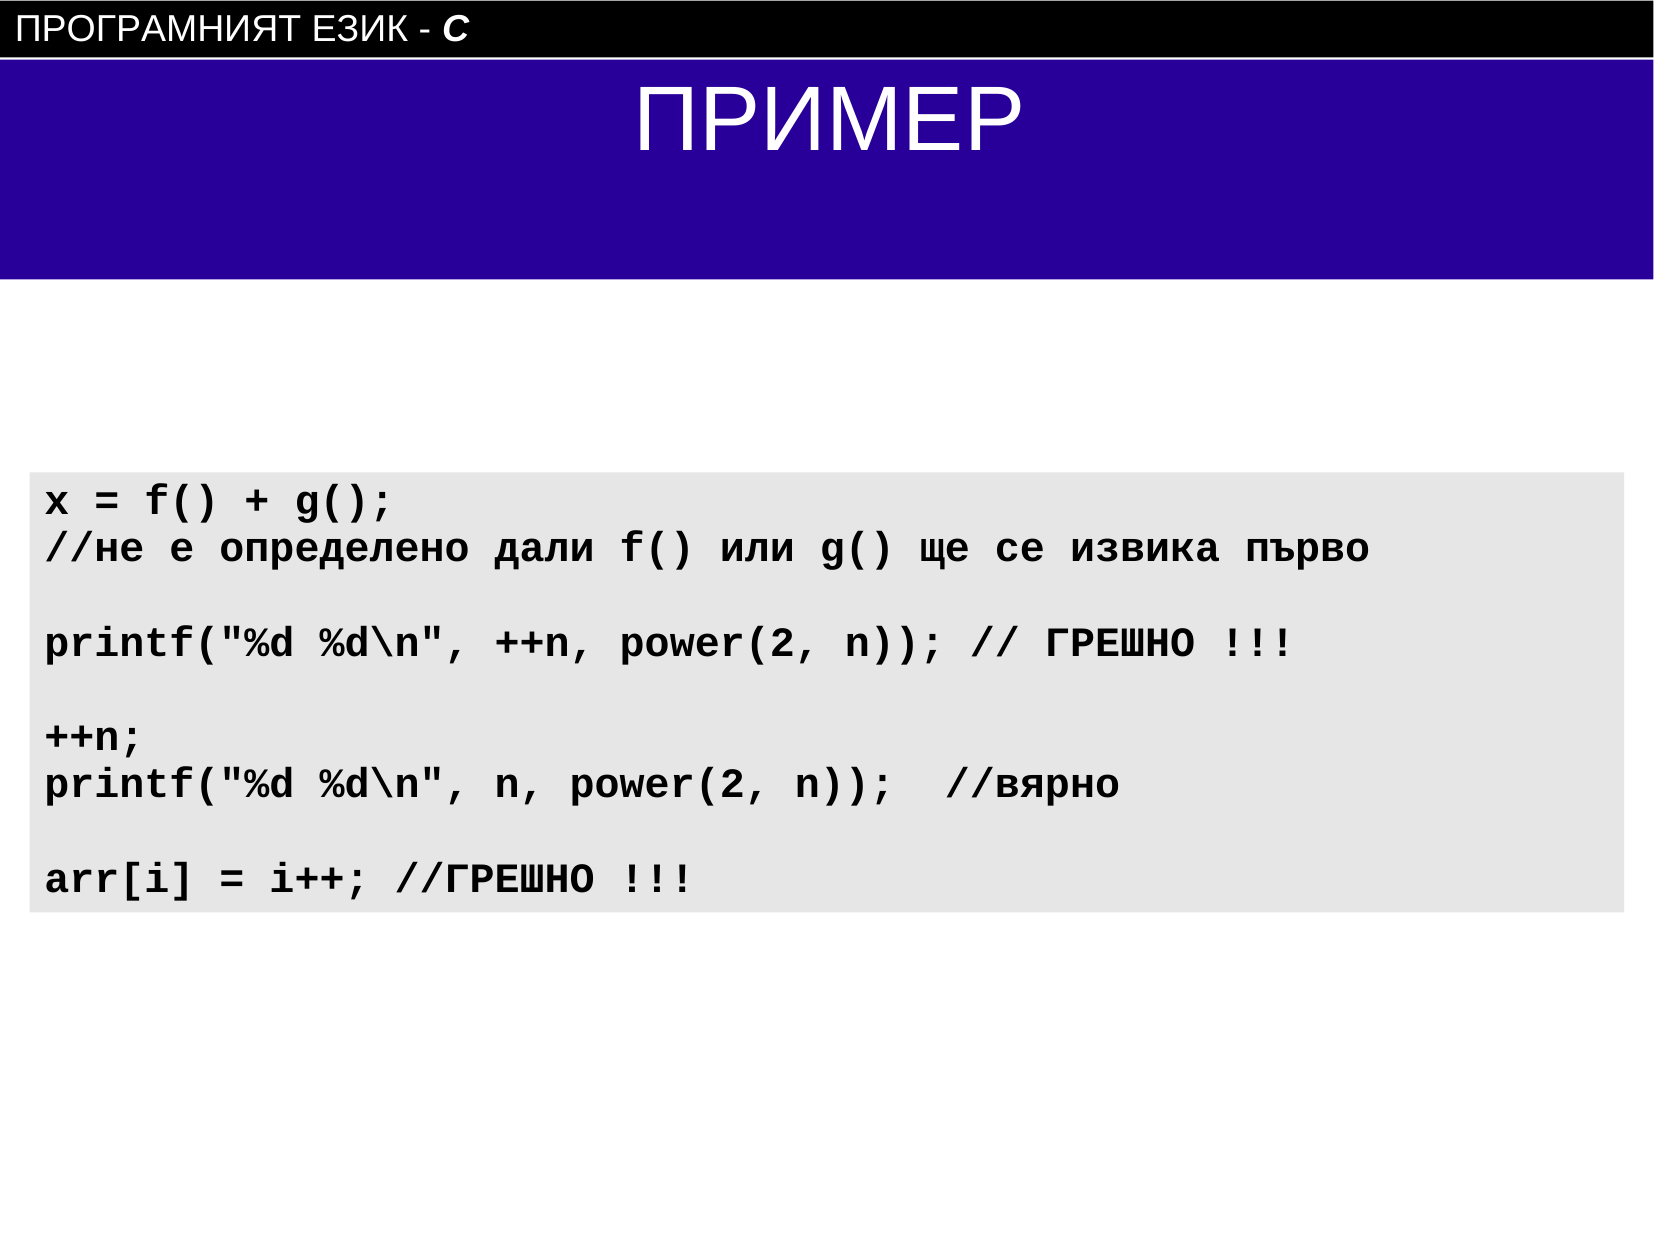

ПРОГРАМНИЯT ЕЗИК - С
	 						 ПРИМЕР
x = f() + g();
//не е определено дали f() или g() ще се извика първо
printf("%d %d\n", ++n, power(2, n)); // ГРЕШНО !!!
++n;
printf("%d %d\n", n, power(2, n)); //вярно
arr[i] = i++; //ГРЕШНО !!!